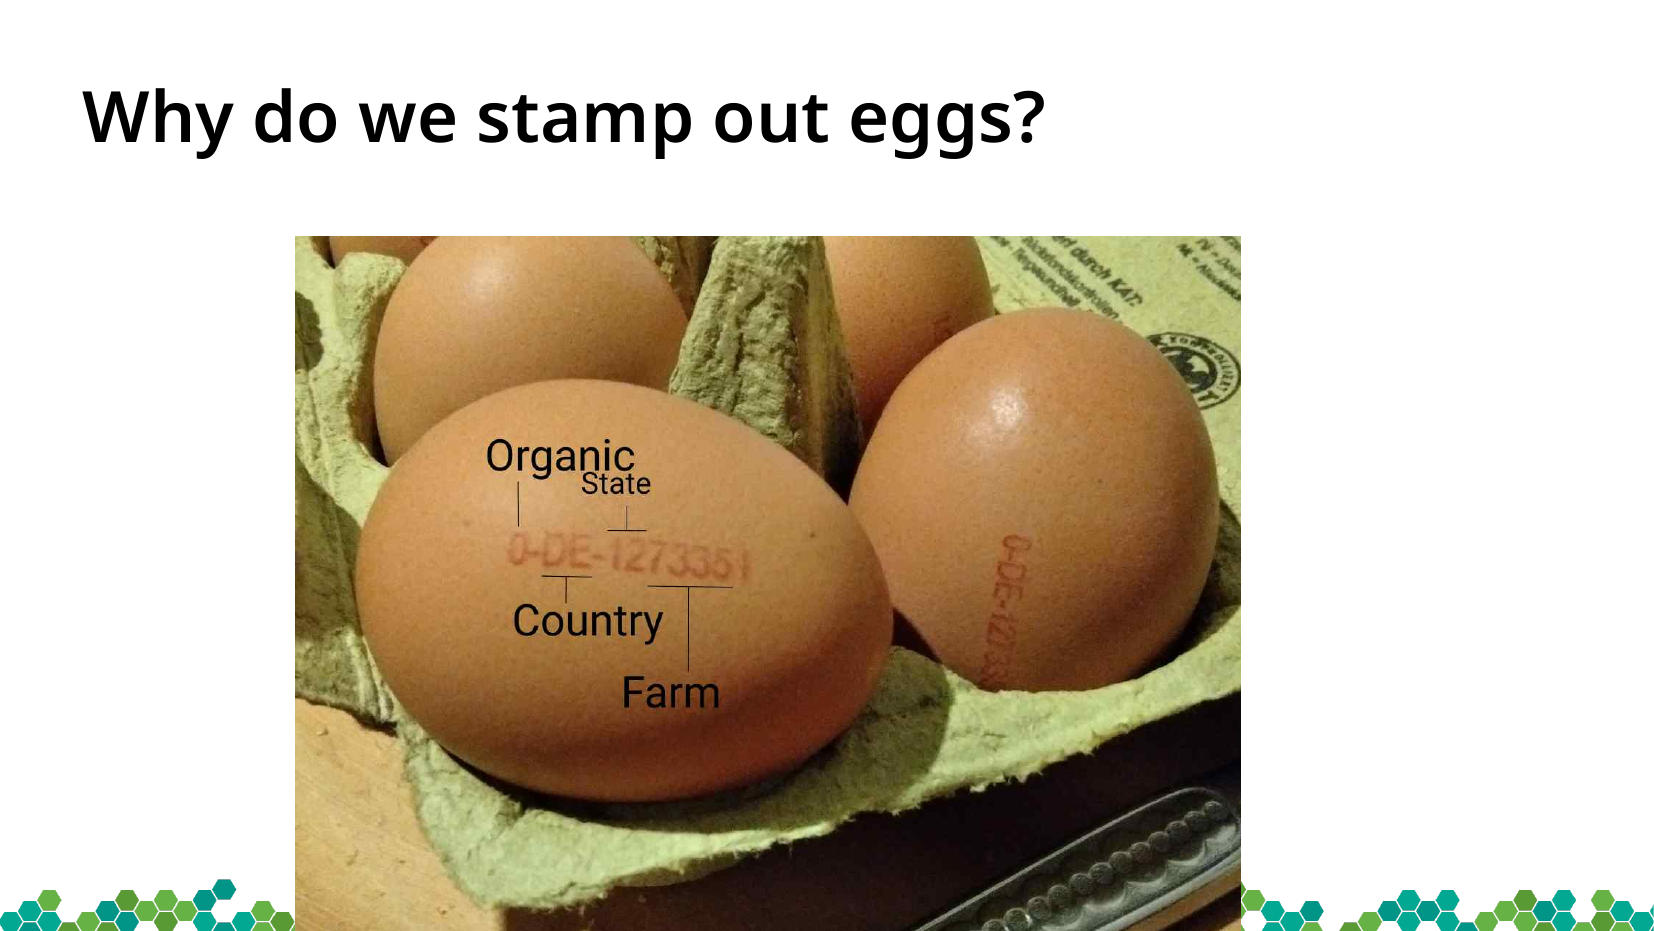

# Why do we stamp out eggs?